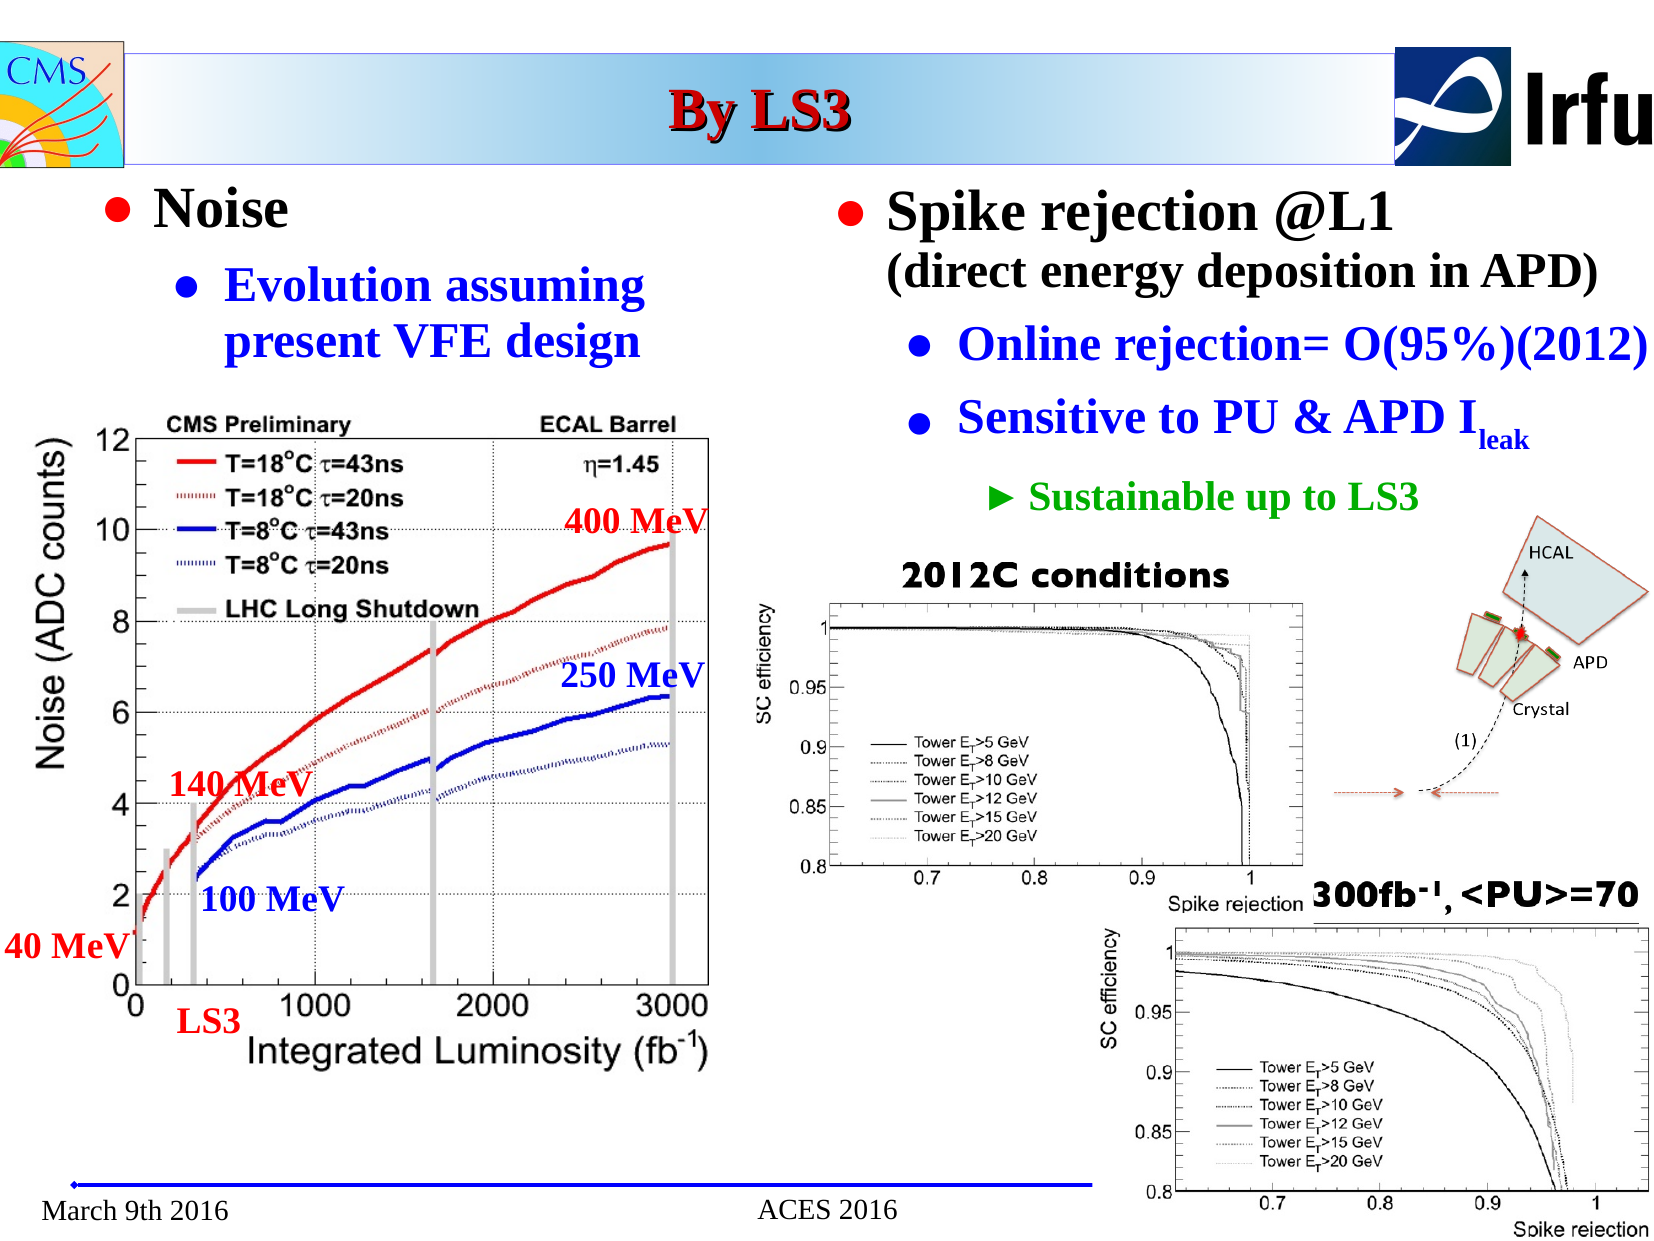

# By LS3
Noise
Evolution assuming present VFE design
Spike rejection @L1
(direct energy deposition in APD)
Online rejection= O(95%)(2012)
Sensitive to PU & APD Ileak
Sustainable up to LS3
400 MeV
250 MeV
140 MeV
100 MeV
40 MeV
LS3
ACES 2016
March 9th 2016
3